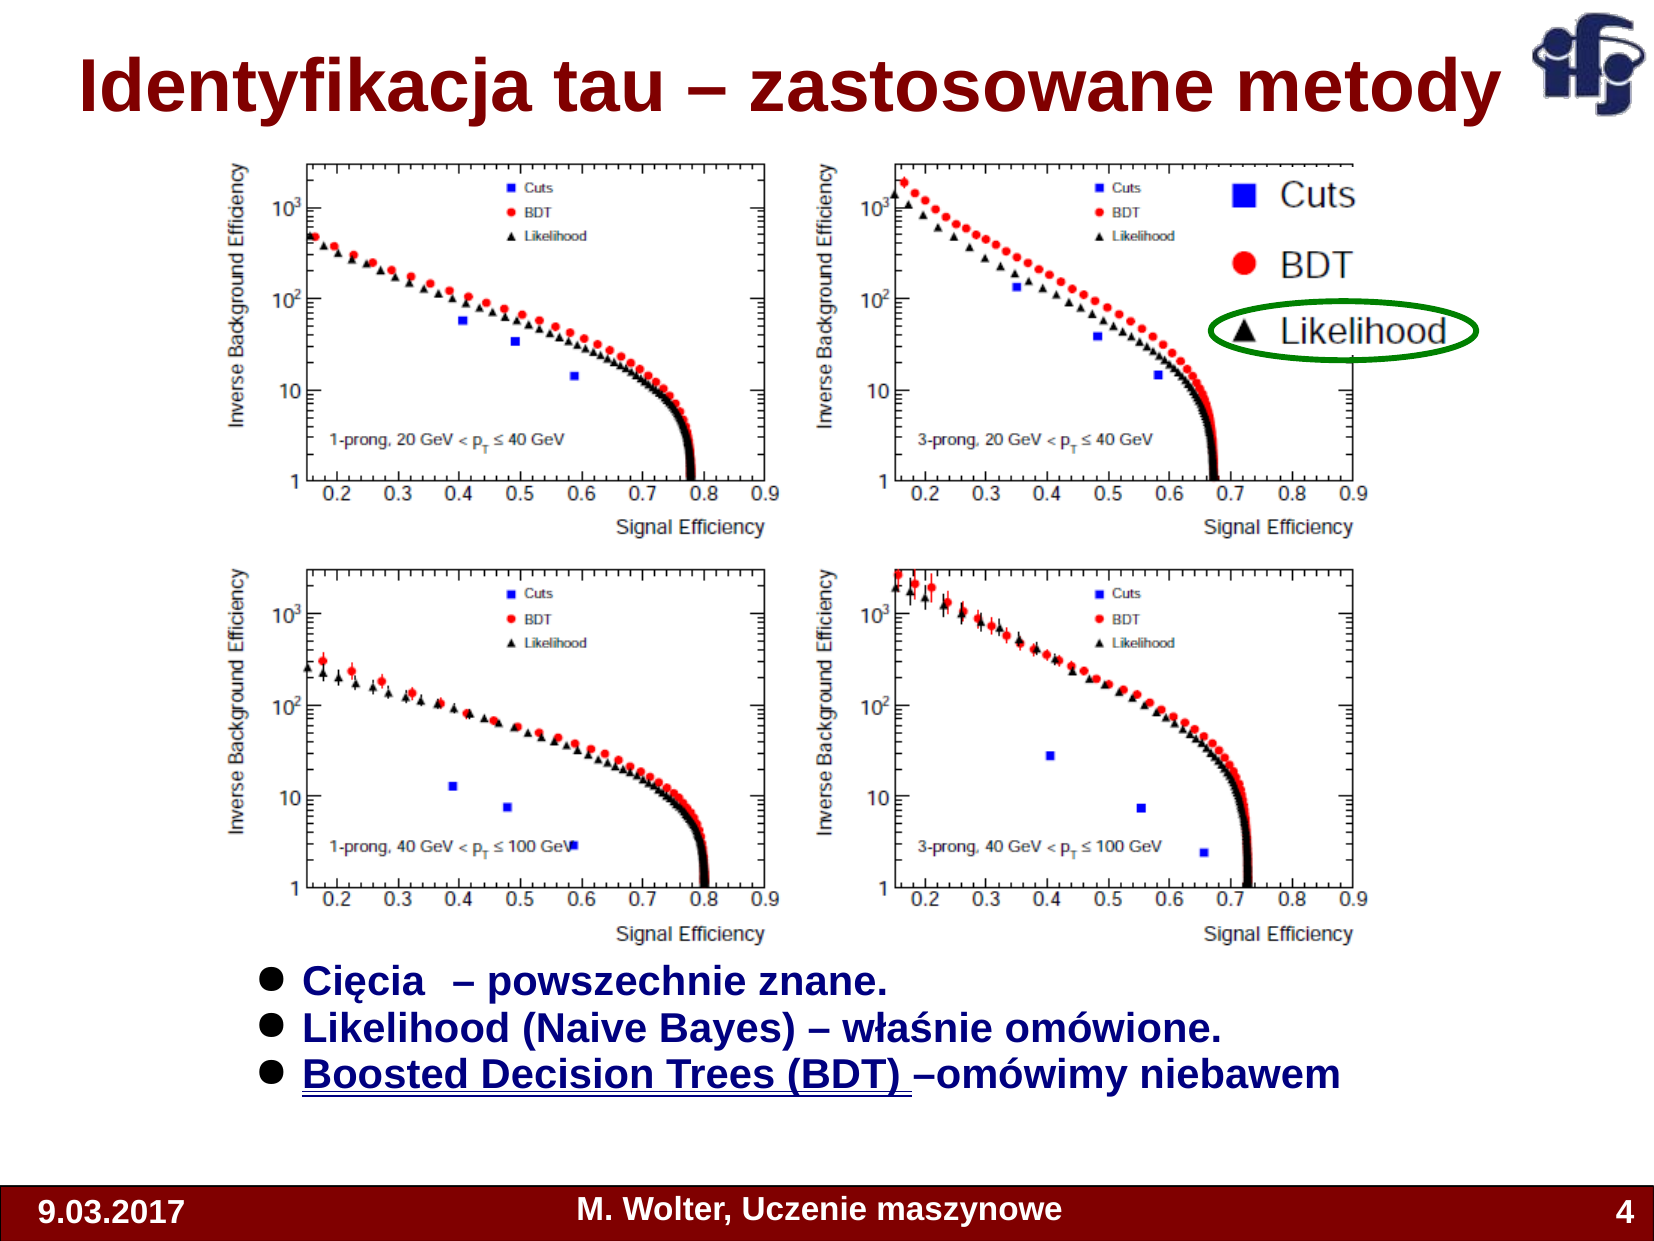

# Identyfikacja tau – zastosowane metody
Cięcia 	– powszechnie znane.
Likelihood (Naive Bayes) – właśnie omówione.
Boosted Decision Trees (BDT) –omówimy niebawem
9.03.2017
Machine Learning, M. Wolter